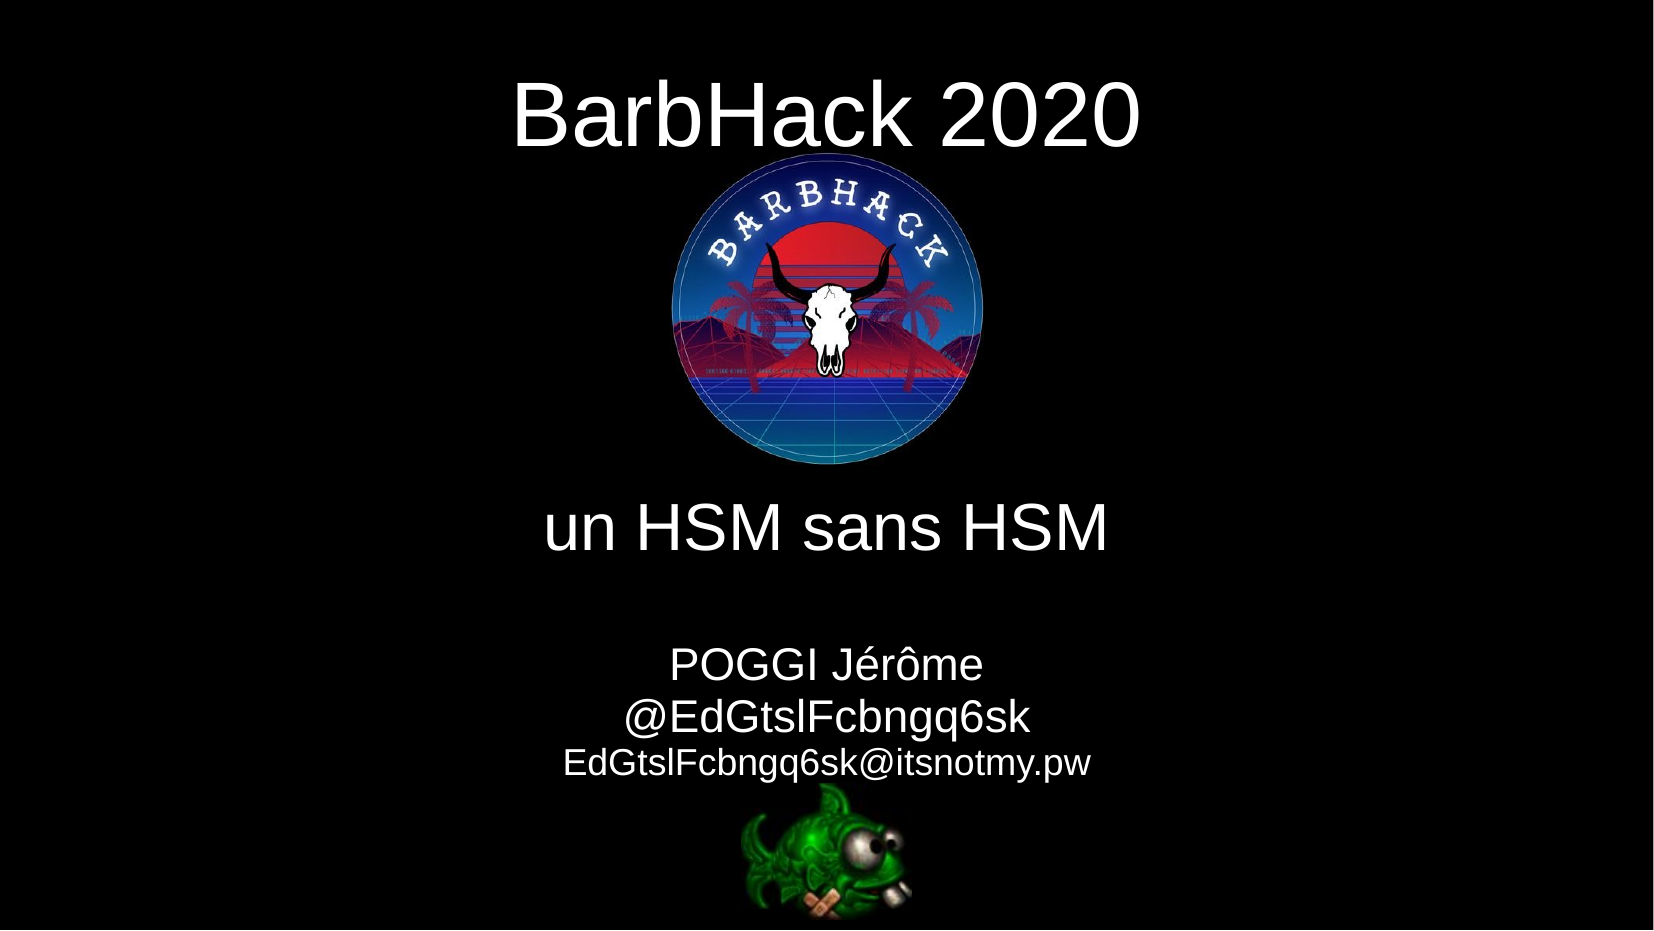

# BarbHack 2020
un HSM sans HSM
POGGI Jérôme
@EdGtslFcbngq6sk
EdGtslFcbngq6sk@itsnotmy.pw